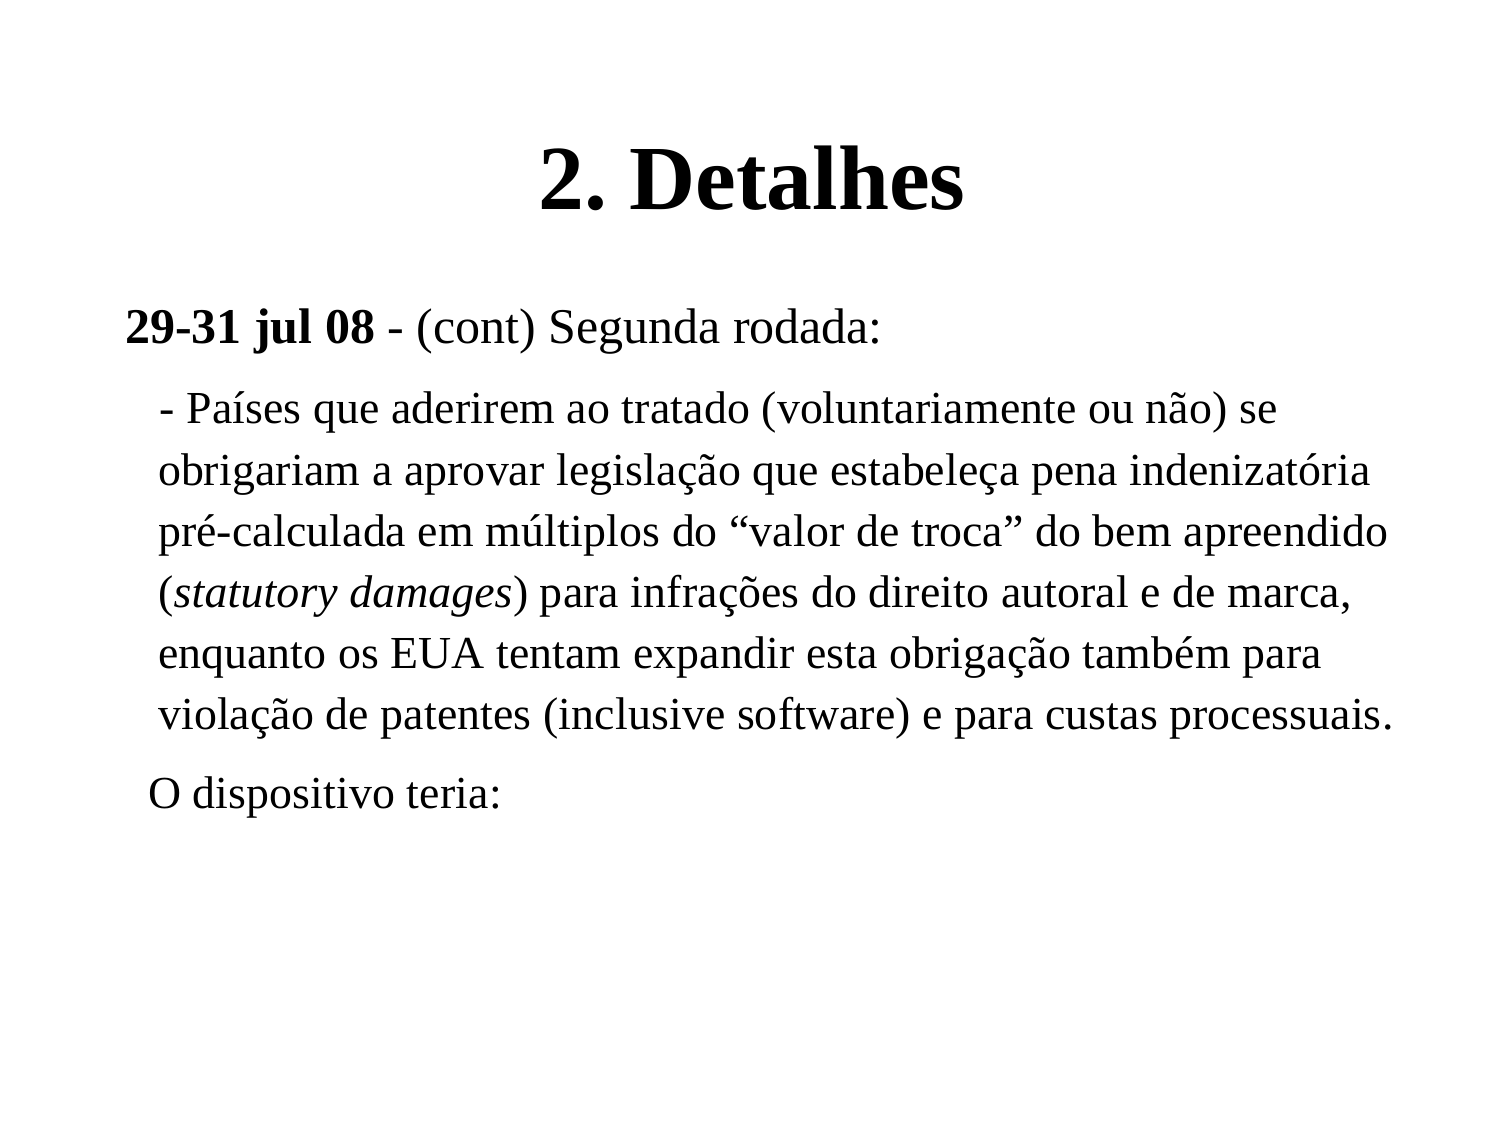

# 2. Detalhes
 29-31 jul 08 - (cont) Segunda rodada:
 - Países que aderirem ao tratado (voluntariamente ou não) se obrigariam a aprovar legislação que estabeleça pena indenizatória pré-calculada em múltiplos do “valor de troca” do bem apreendido (statutory damages) para infrações do direito autoral e de marca, enquanto os EUA tentam expandir esta obrigação também para violação de patentes (inclusive software) e para custas processuais.
 O dispositivo teria: